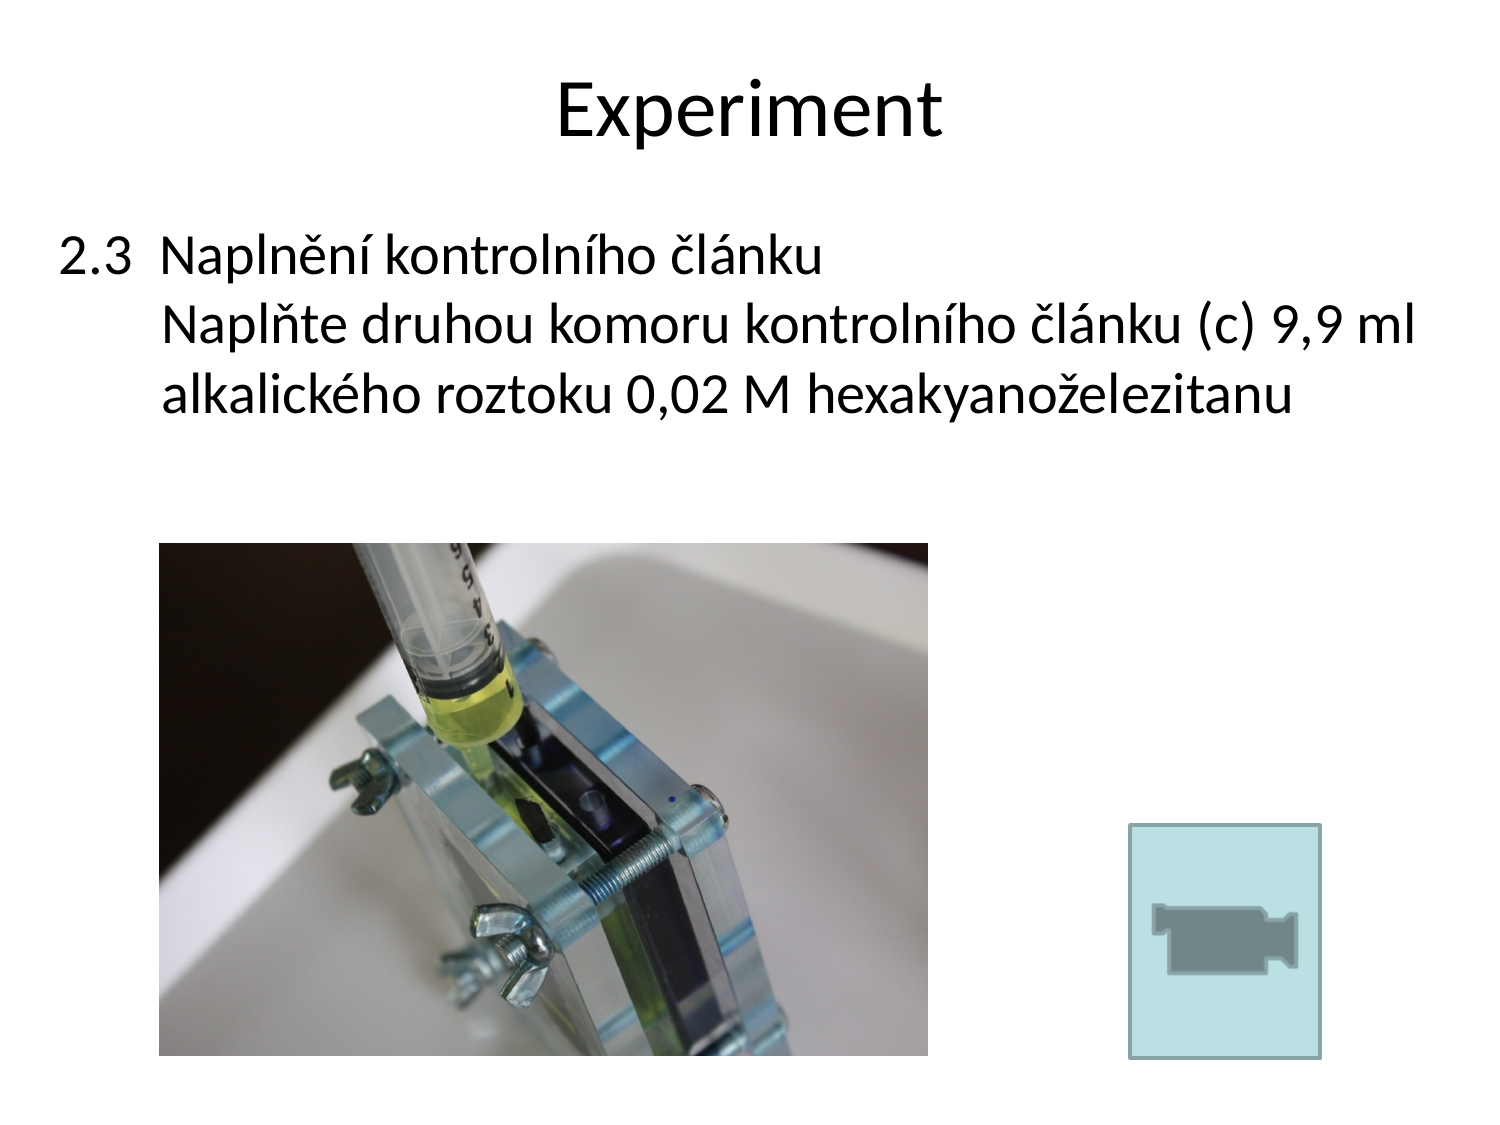

# Experiment
2.3 Naplnění kontrolního článku
	Naplňte druhou komoru kontrolního článku (c) 9,9 ml alkalického roztoku 0,02 M hexakyanoželezitanu